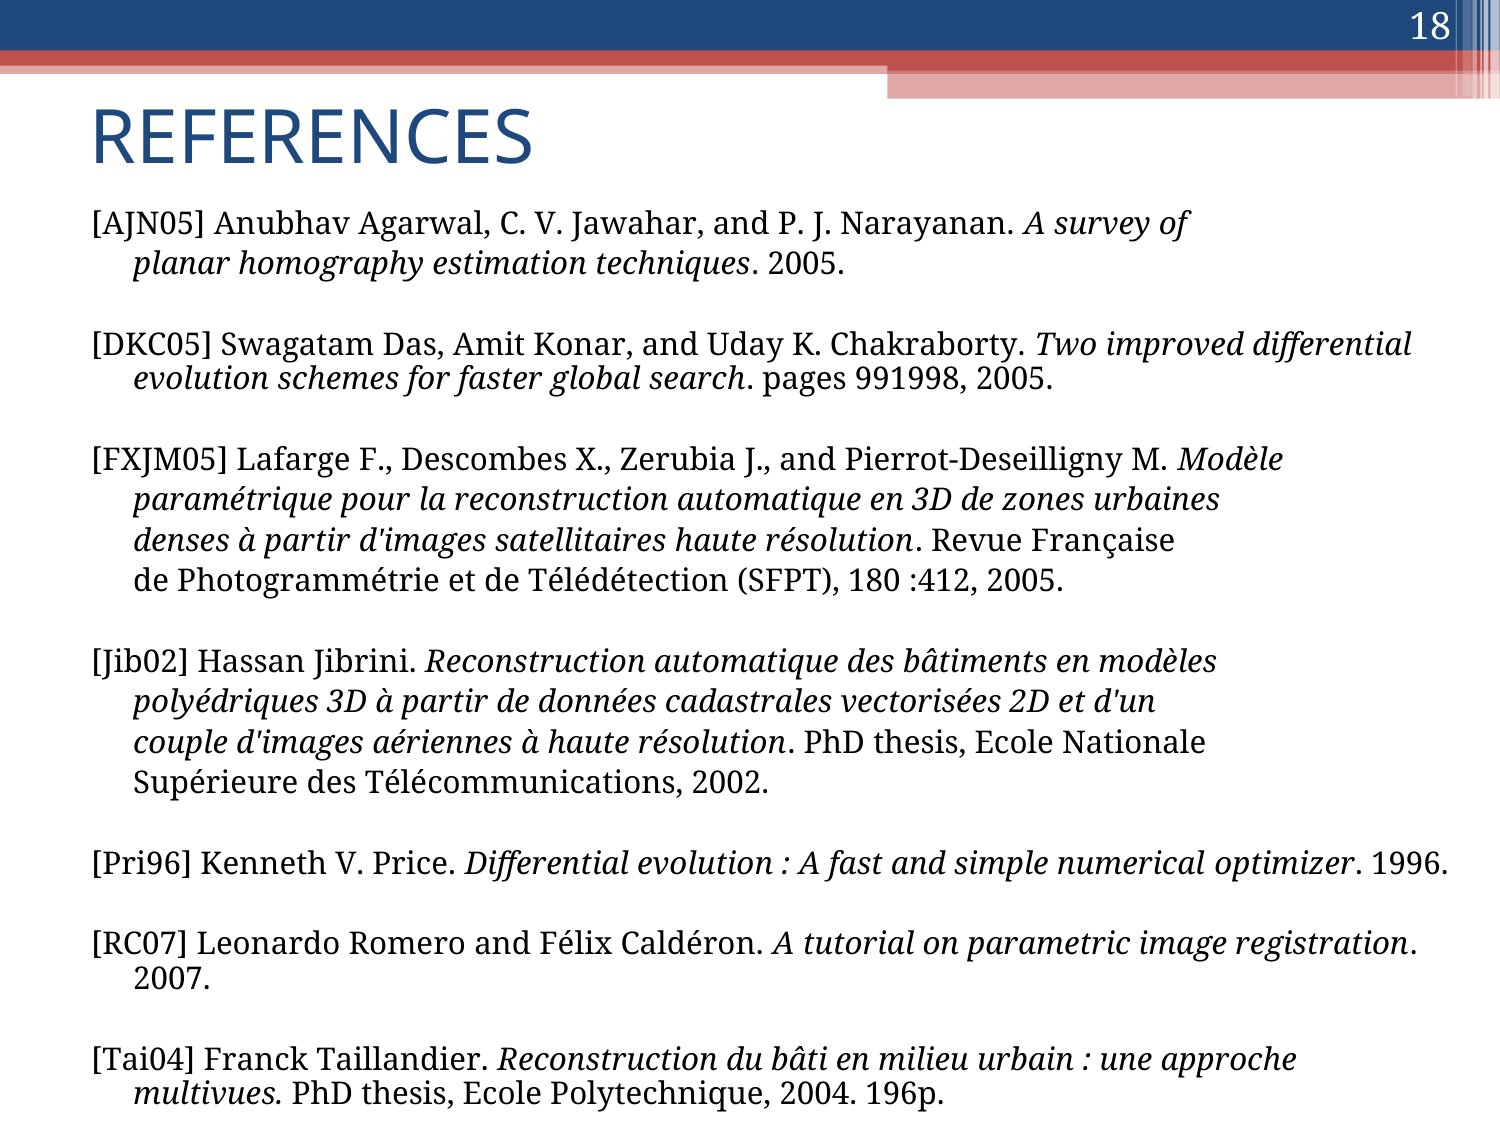

# REFERENCES
[AJN05] Anubhav Agarwal, C. V. Jawahar, and P. J. Narayanan. A survey of
	planar homography estimation techniques. 2005.
[DKC05] Swagatam Das, Amit Konar, and Uday K. Chakraborty. Two improved differential evolution schemes for faster global search. pages 991998, 2005.
[FXJM05] Lafarge F., Descombes X., Zerubia J., and Pierrot-Deseilligny M. Modèle
	paramétrique pour la reconstruction automatique en 3D de zones urbaines
	denses à partir d'images satellitaires haute résolution. Revue Française
	de Photogrammétrie et de Télédétection (SFPT), 180 :412, 2005.
[Jib02] Hassan Jibrini. Reconstruction automatique des bâtiments en modèles
	polyédriques 3D à partir de données cadastrales vectorisées 2D et d'un
	couple d'images aériennes à haute résolution. PhD thesis, Ecole Nationale
	Supérieure des Télécommunications, 2002.
[Pri96] Kenneth V. Price. Differential evolution : A fast and simple numerical optimizer. 1996.
[RC07] Leonardo Romero and Félix Caldéron. A tutorial on parametric image registration. 2007.
[Tai04] Franck Taillandier. Reconstruction du bâti en milieu urbain : une approche multivues. PhD thesis, Ecole Polytechnique, 2004. 196p.